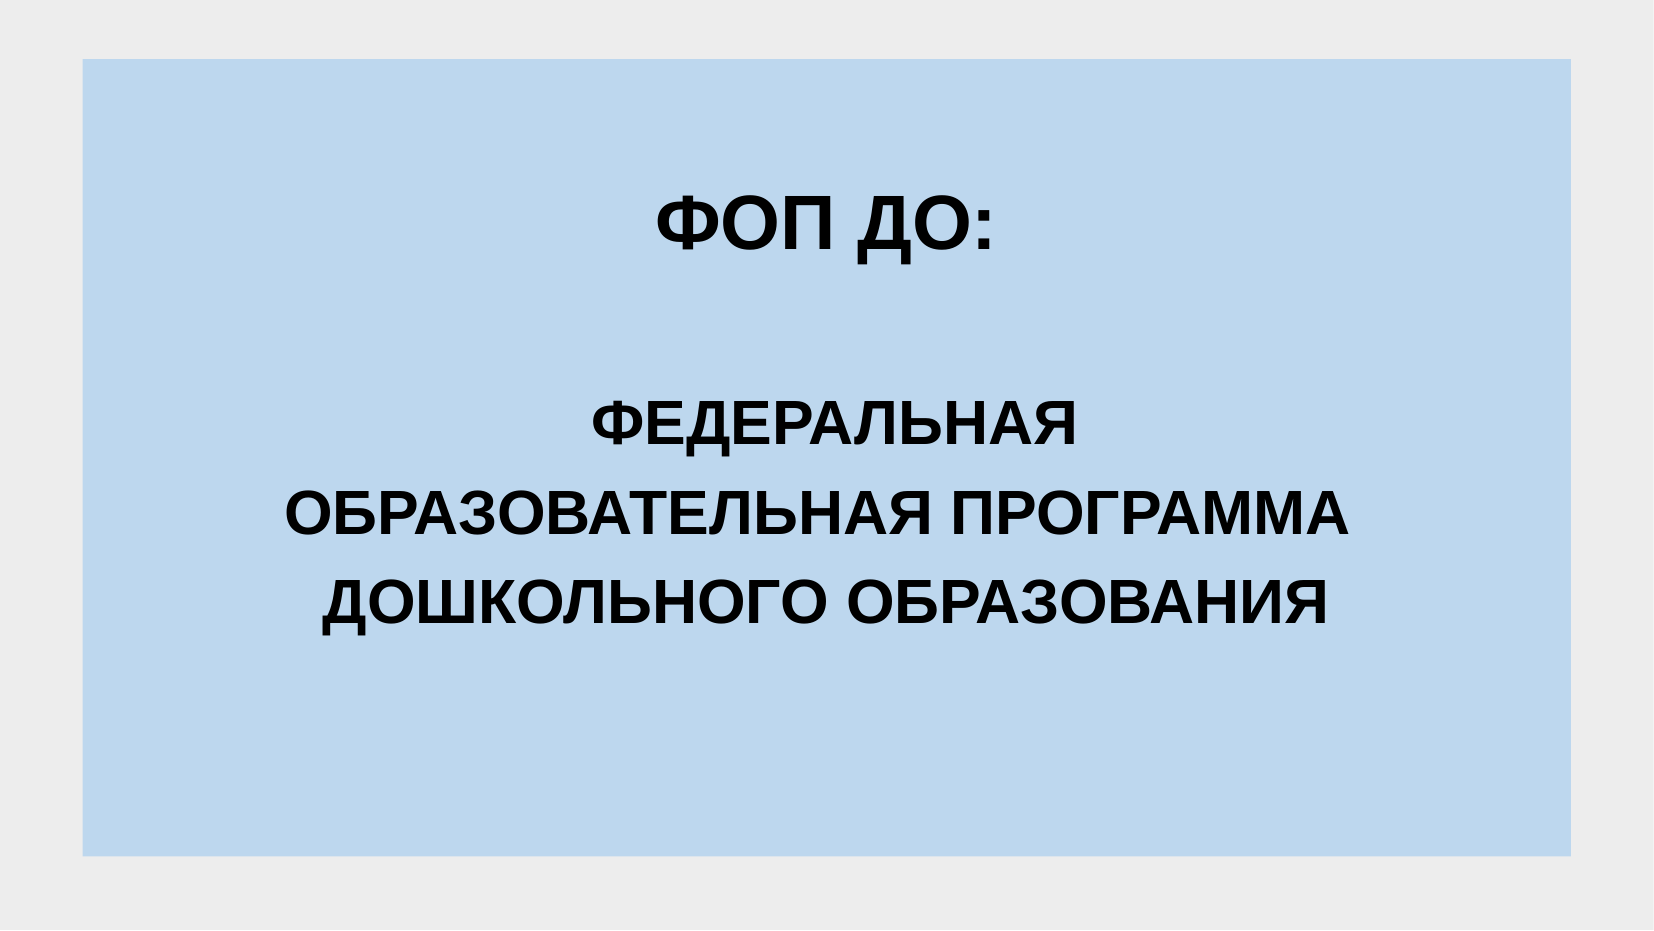

# ФОП ДО:
 ФЕДЕРАЛЬНАЯ
ОБРАЗОВАТЕЛЬНАЯ ПРОГРАММА
ДОШКОЛЬНОГО ОБРАЗОВАНИЯ